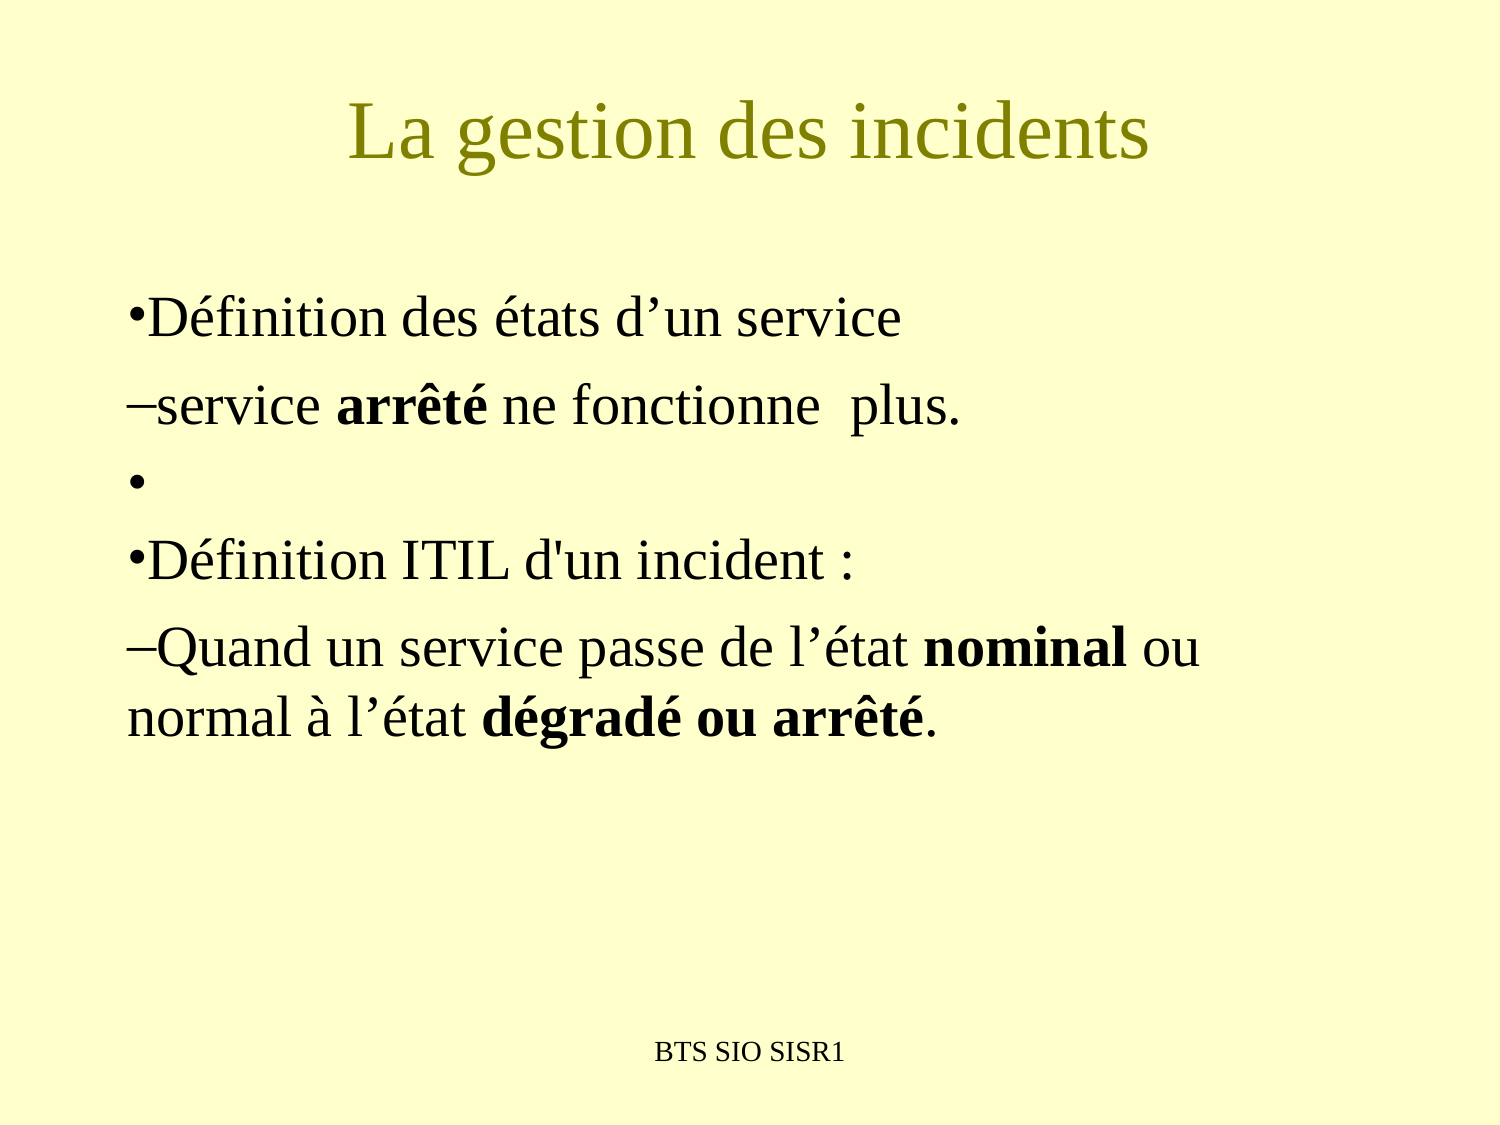

# Définition des états d’un service
service arrêté ne fonctionne plus.
Définition ITIL d'un incident :
Quand un service passe de l’état nominal ou normal à l’état dégradé ou arrêté.
BTS SIO SISR1